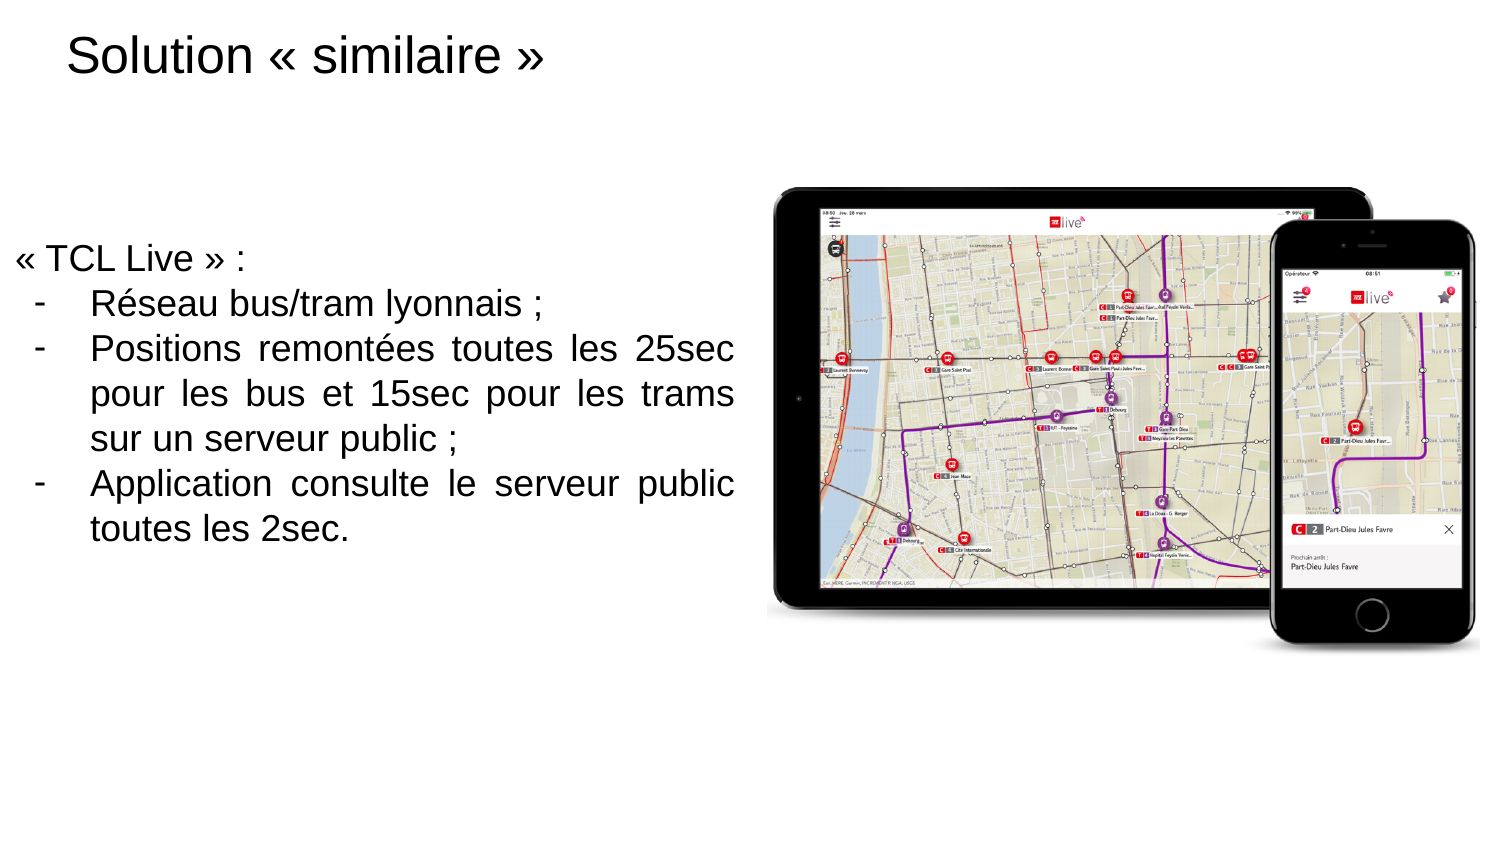

# Solution « similaire »
« TCL Live » :
Réseau bus/tram lyonnais ;
Positions remontées toutes les 25sec pour les bus et 15sec pour les trams sur un serveur public ;
Application consulte le serveur public toutes les 2sec.